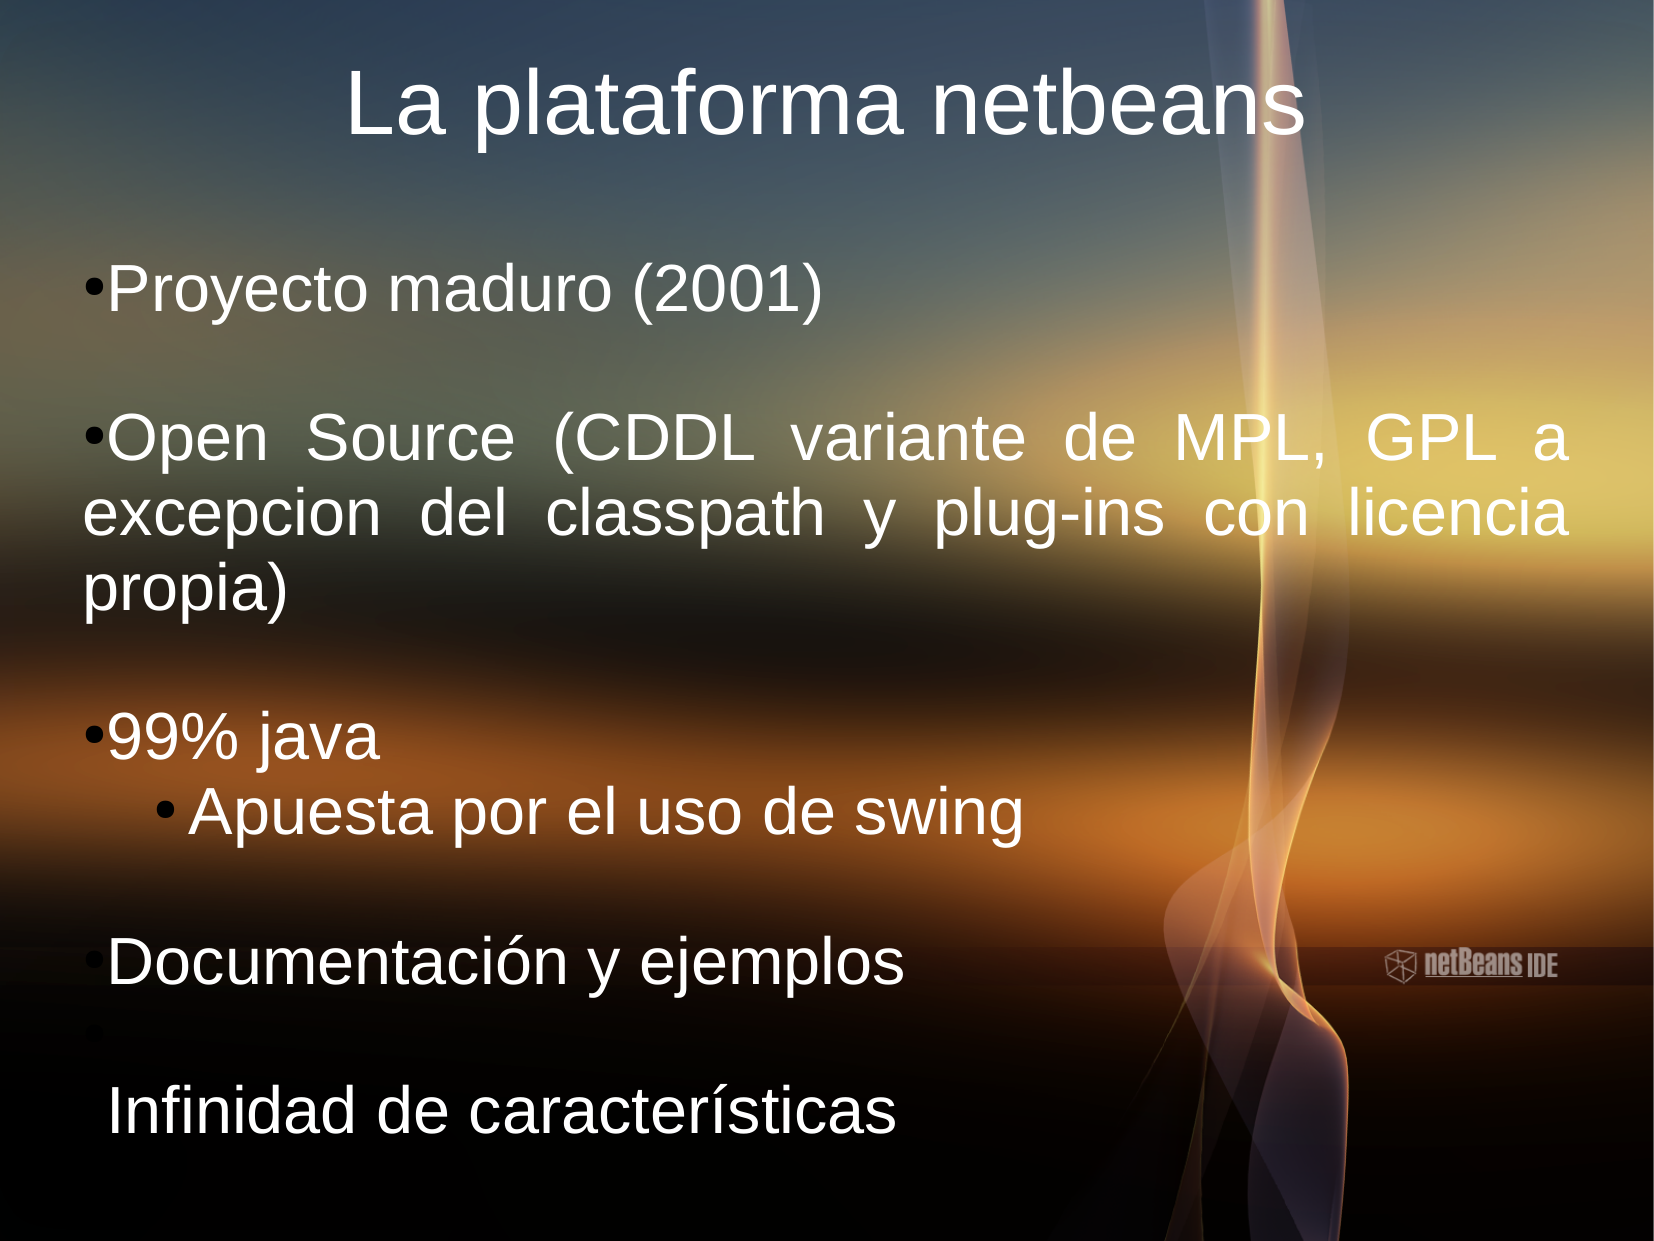

# La plataforma netbeans
Proyecto maduro (2001)
Open Source (CDDL variante de MPL, GPL a excepcion del classpath y plug-ins con licencia propia)
99% java
Apuesta por el uso de swing
Documentación y ejemplos
Infinidad de características